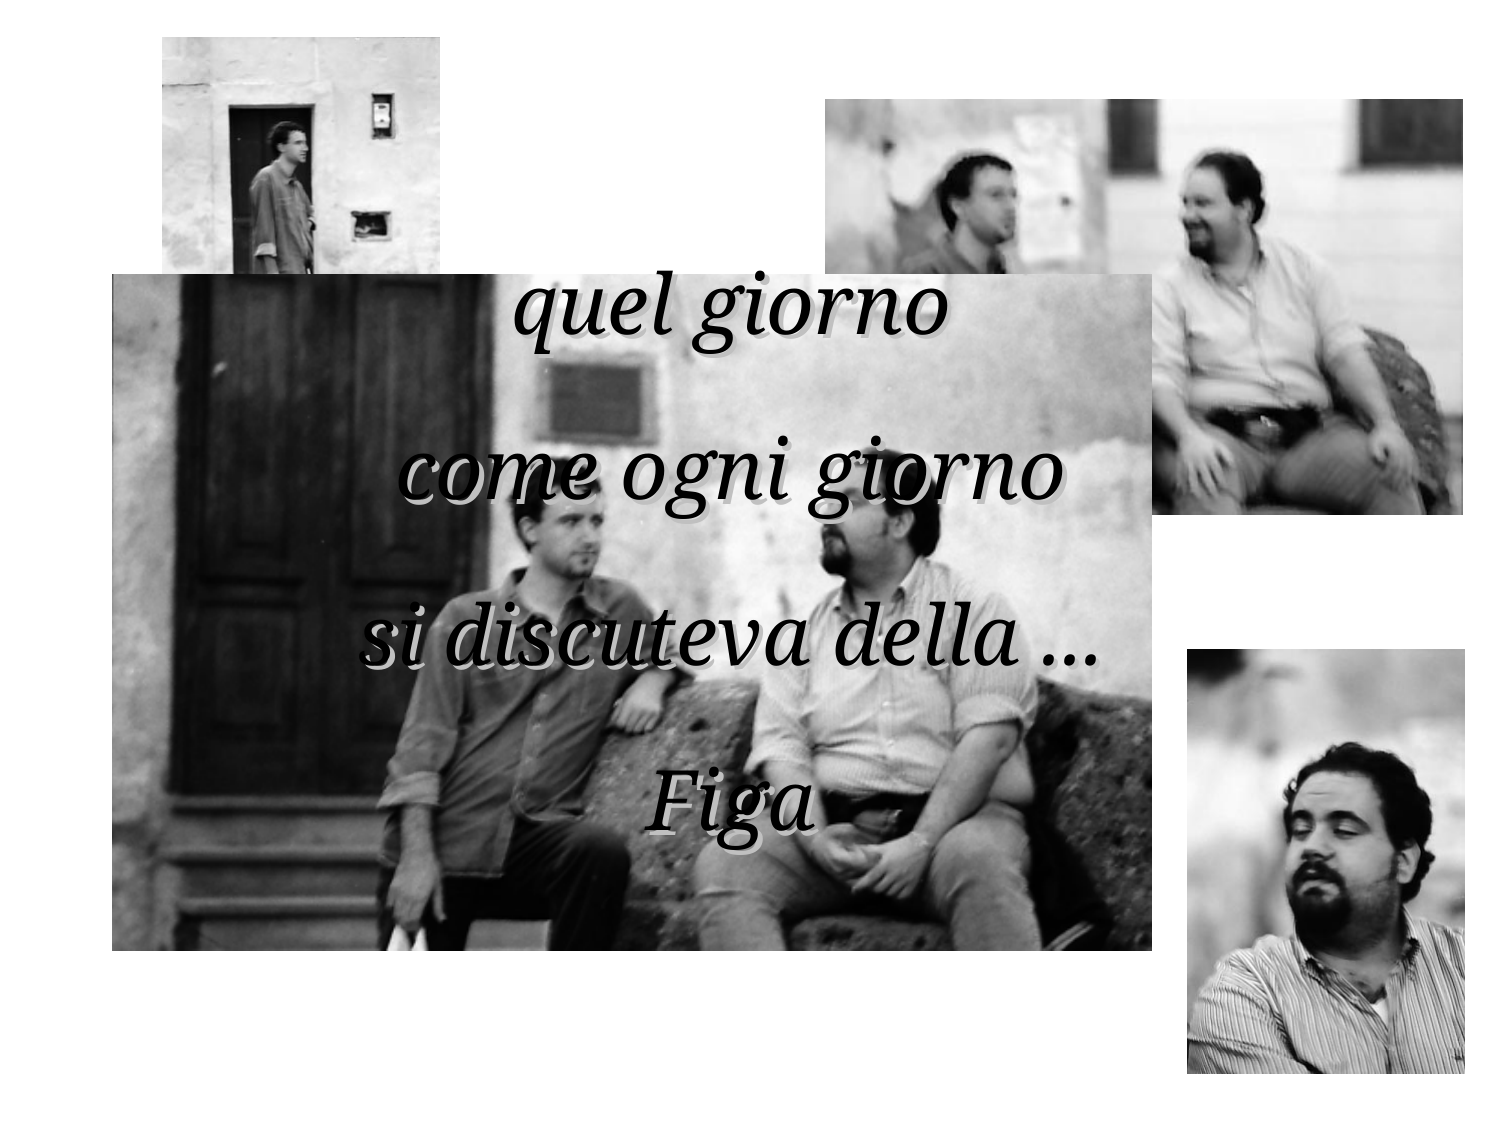

quel giorno
come ogni giorno
si discuteva della ...
Figa